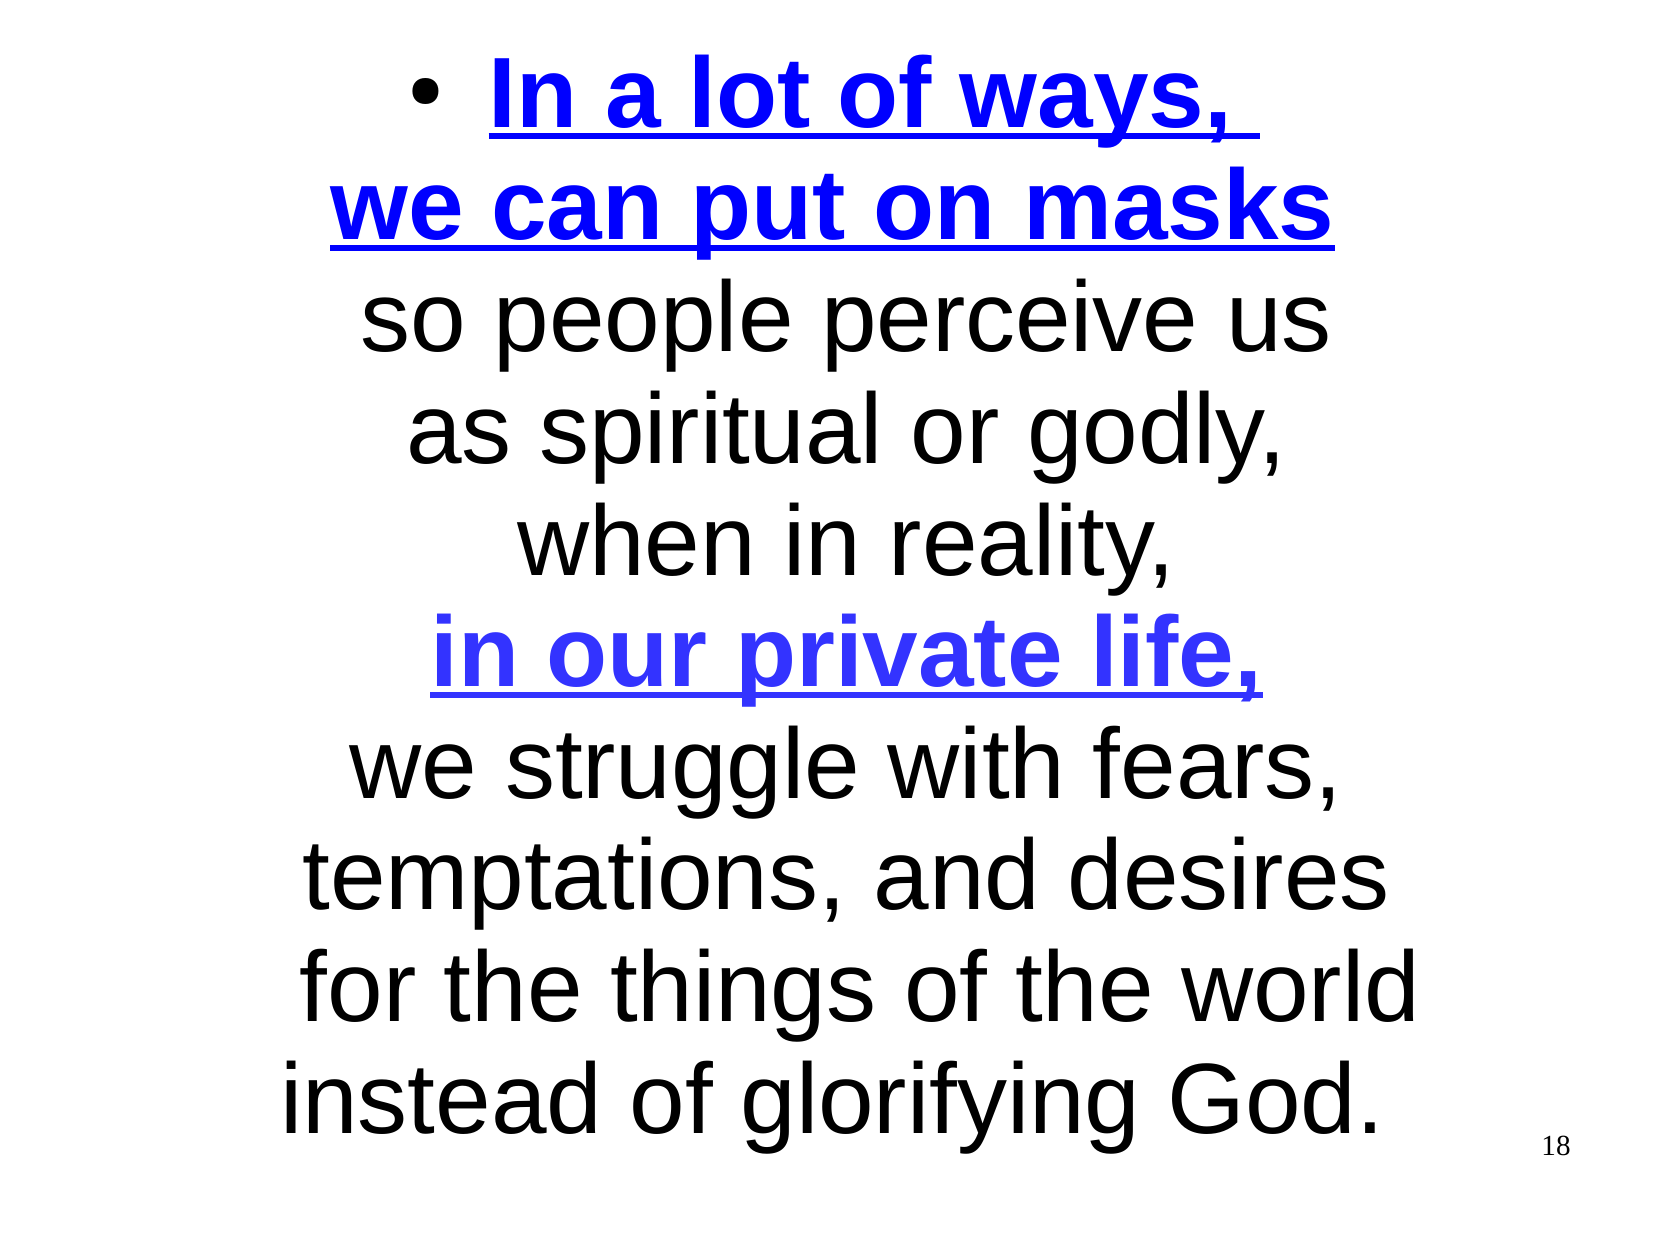

# In a lot of ways, we can put on masks so people perceive us as spiritual or godly, when in reality, in our private life, we struggle with fears, temptations, and desires for the things of the world instead of glorifying God.
18